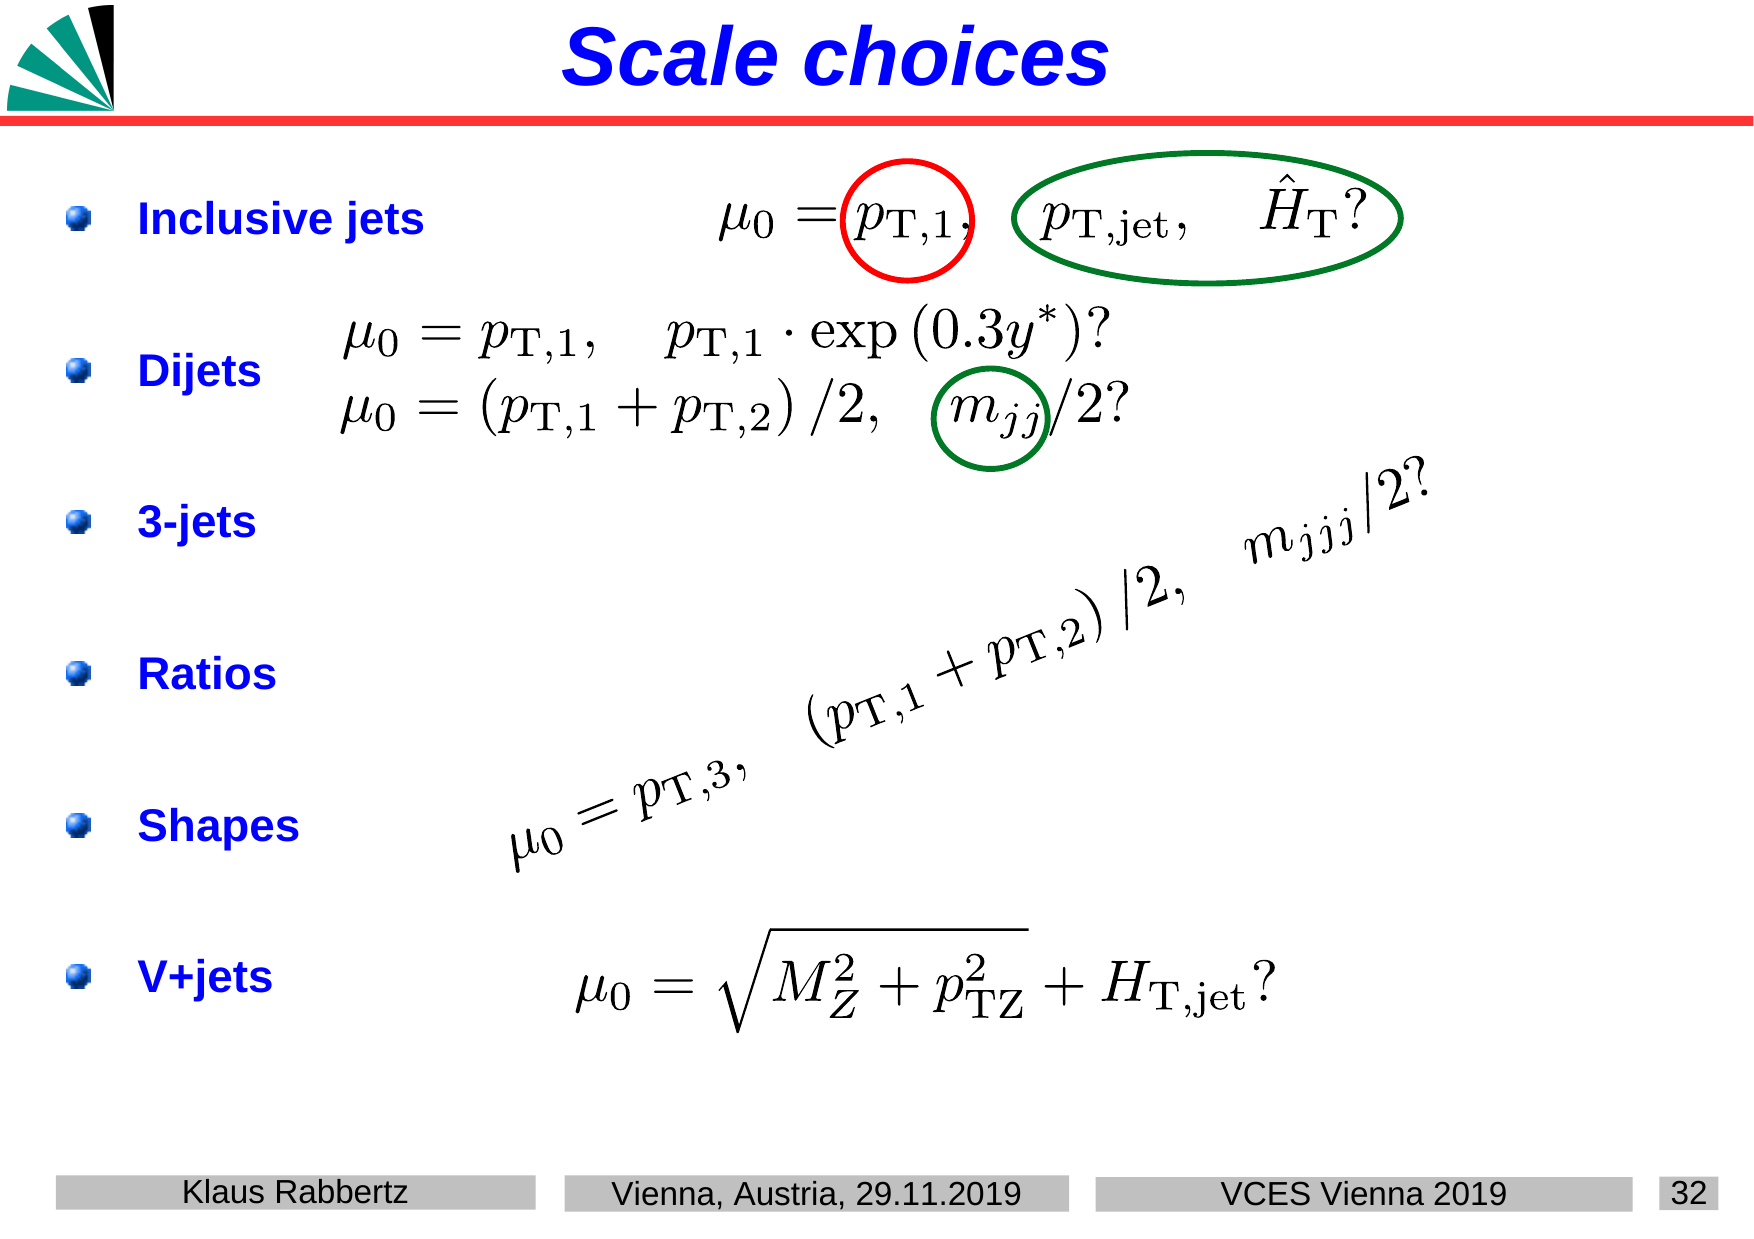

# Scale choices
Inclusive jets
Dijets
3-jets
Ratios
Shapes
V+jets